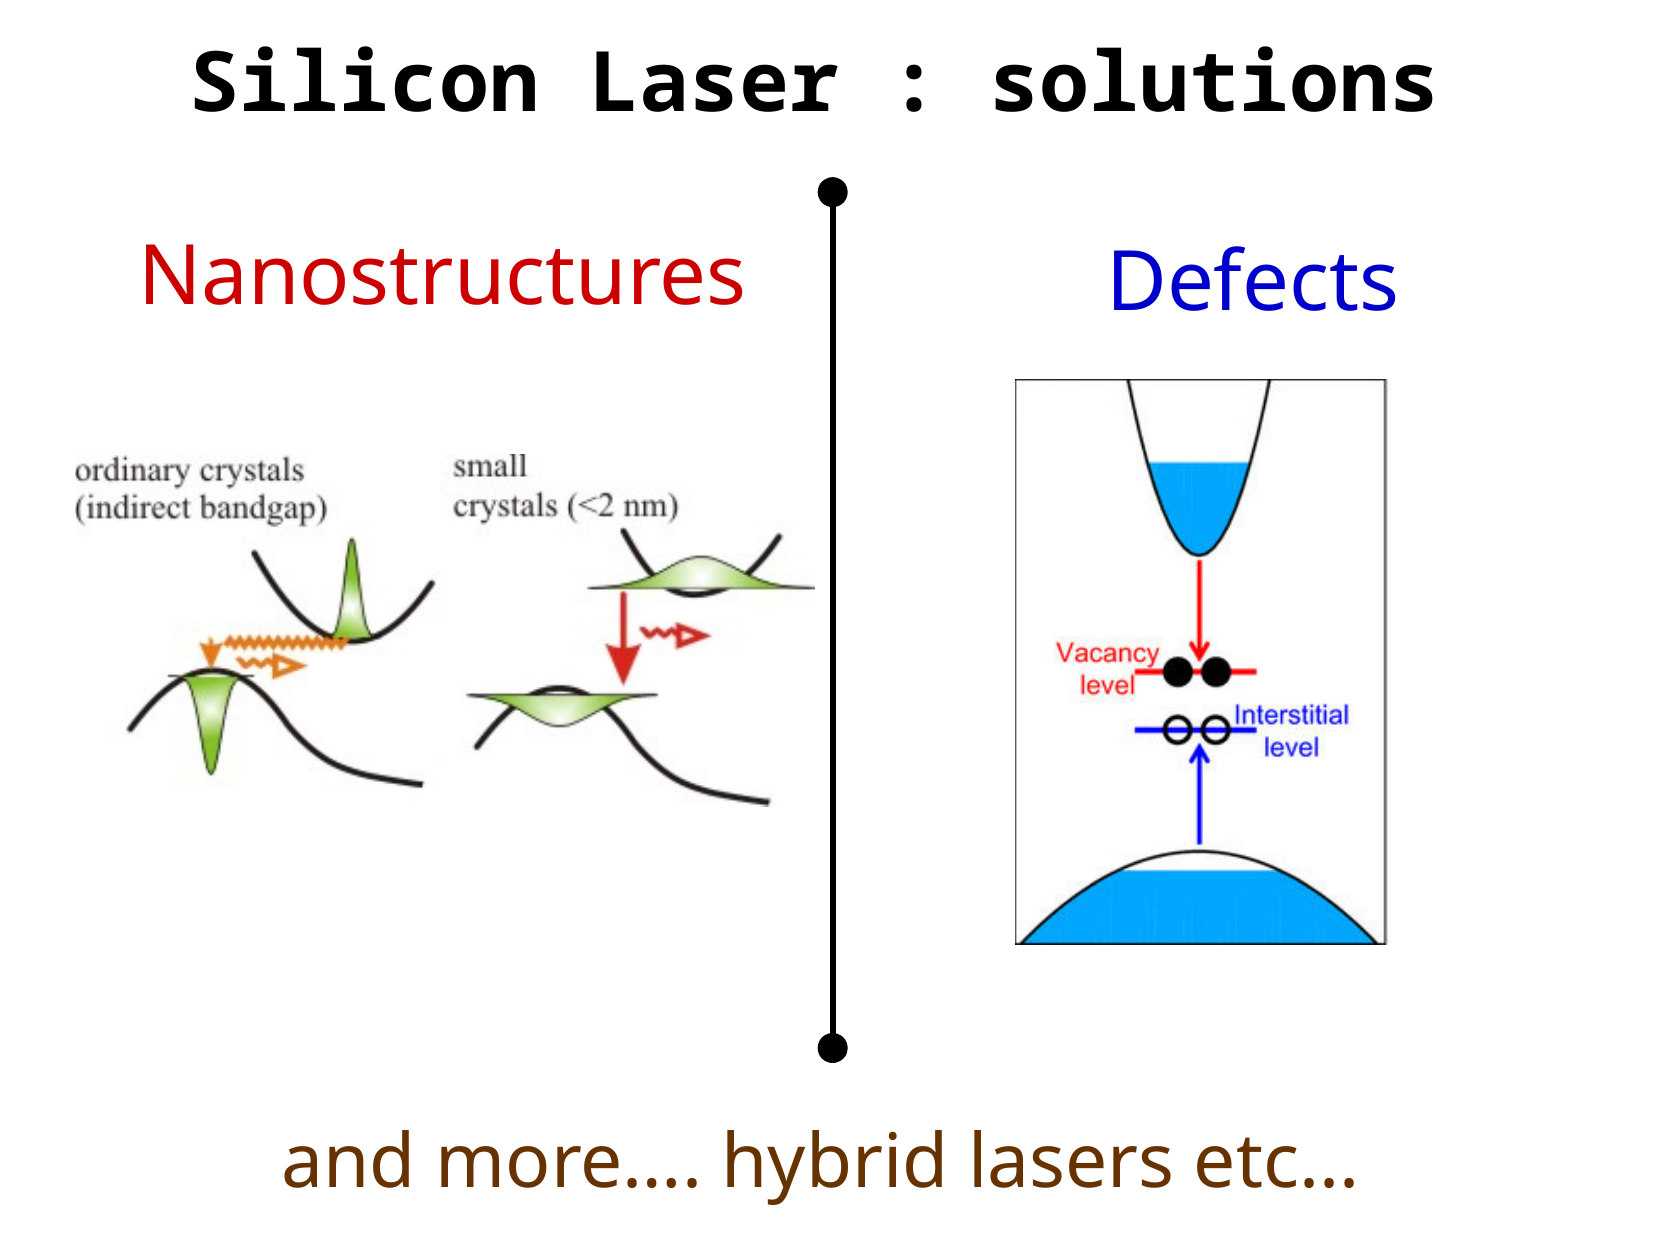

# Silicon Laser : solutions
Defects
Nanostructures
and more…. hybrid lasers etc...